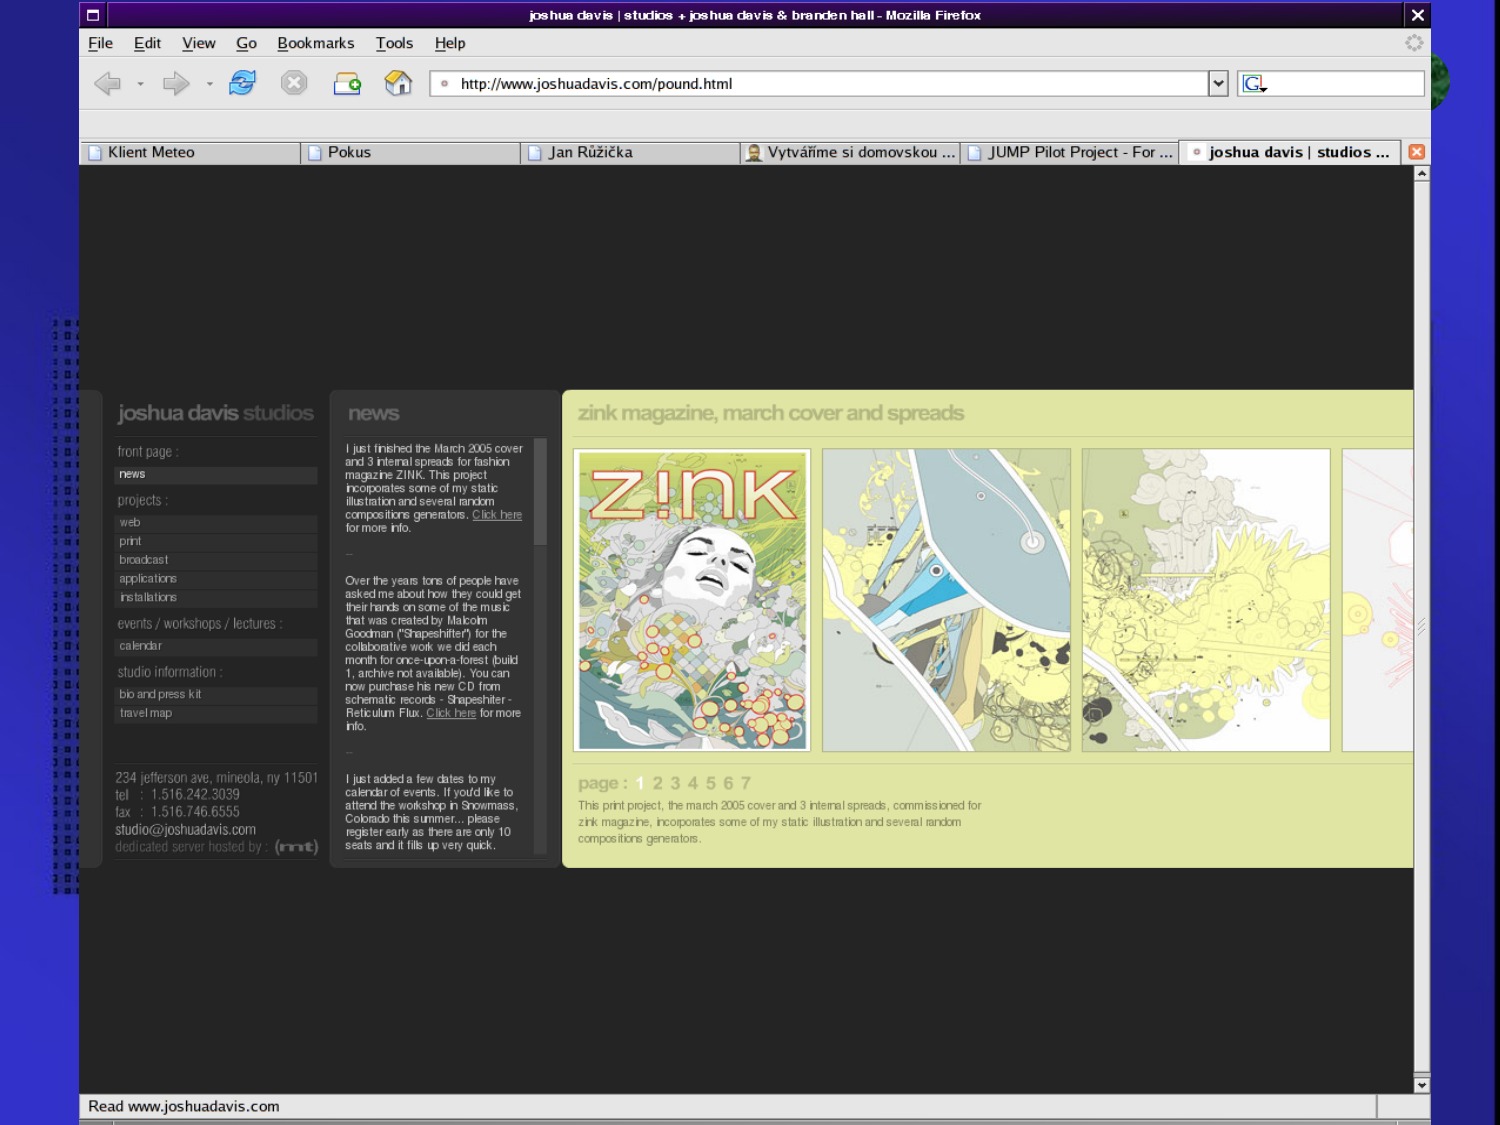

J
R
Růžička, J.: Tvorba WWW stránek